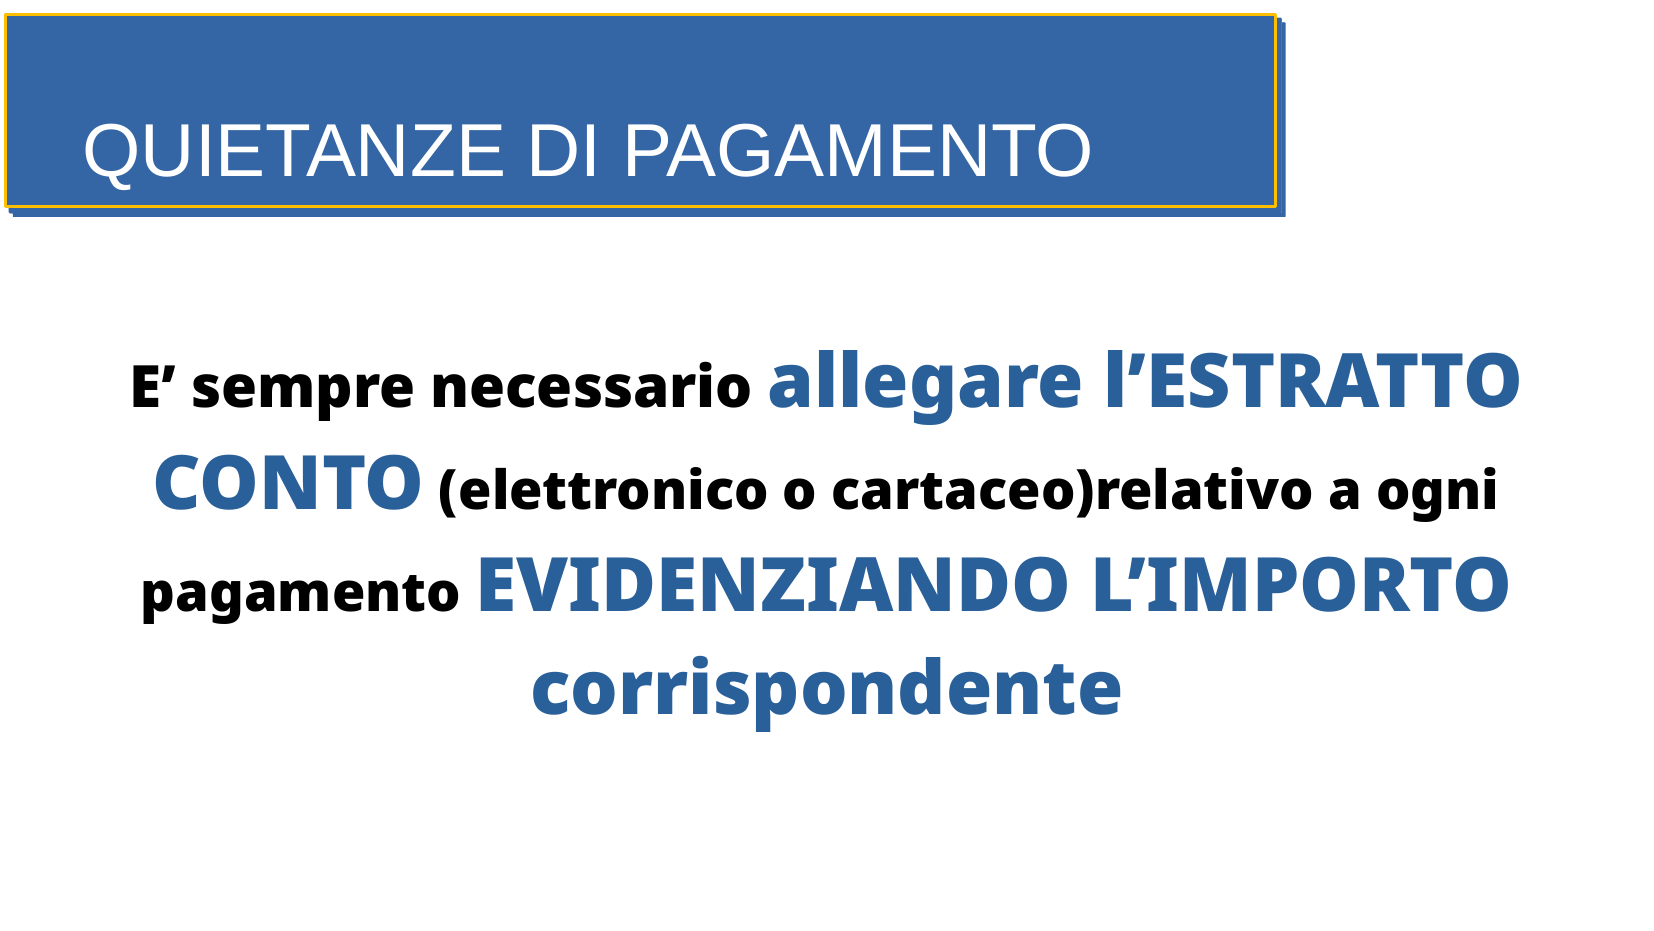

# QUIETANZE DI PAGAMENTO
E’ sempre necessario allegare l’ESTRATTO CONTO (elettronico o cartaceo)relativo a ogni pagamento EVIDENZIANDO L’IMPORTO corrispondente